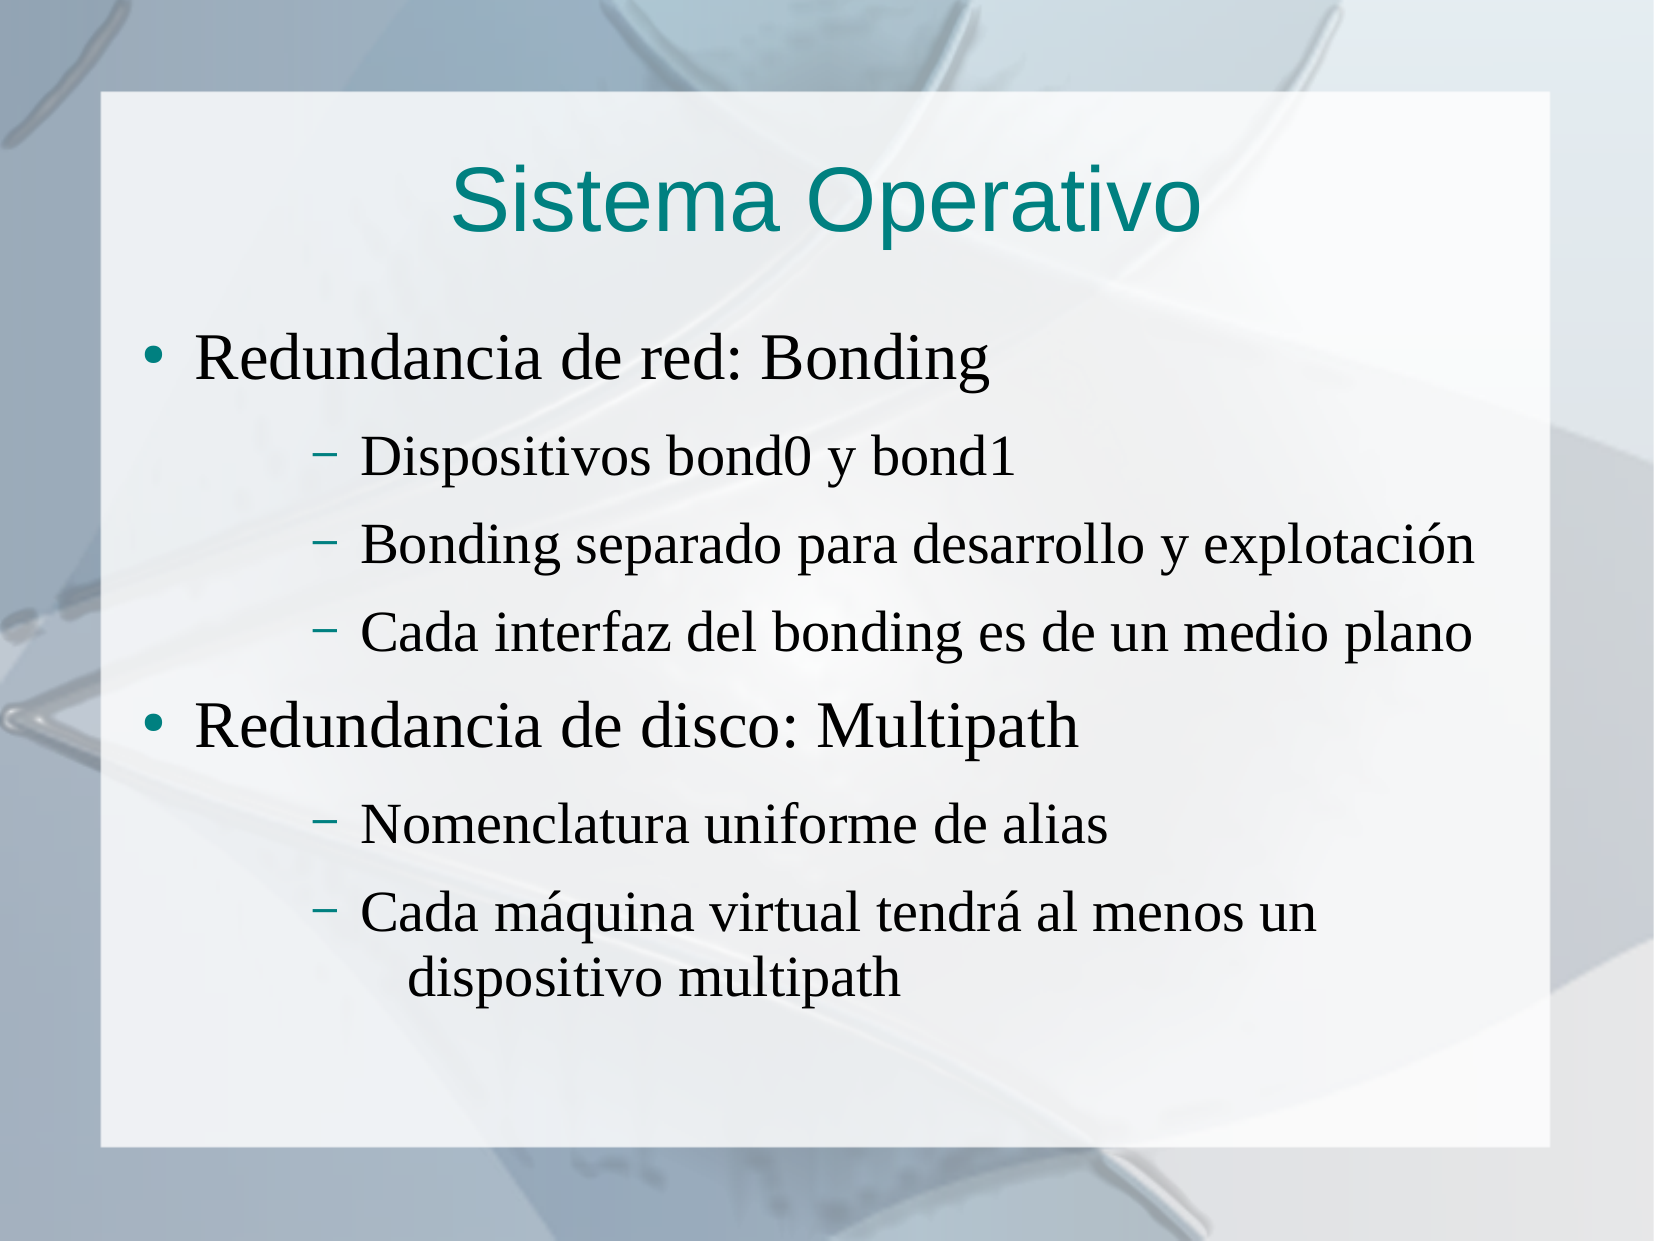

# Sistema Operativo
Redundancia de red: Bonding
Dispositivos bond0 y bond1
Bonding separado para desarrollo y explotación
Cada interfaz del bonding es de un medio plano
Redundancia de disco: Multipath
Nomenclatura uniforme de alias
Cada máquina virtual tendrá al menos un dispositivo multipath